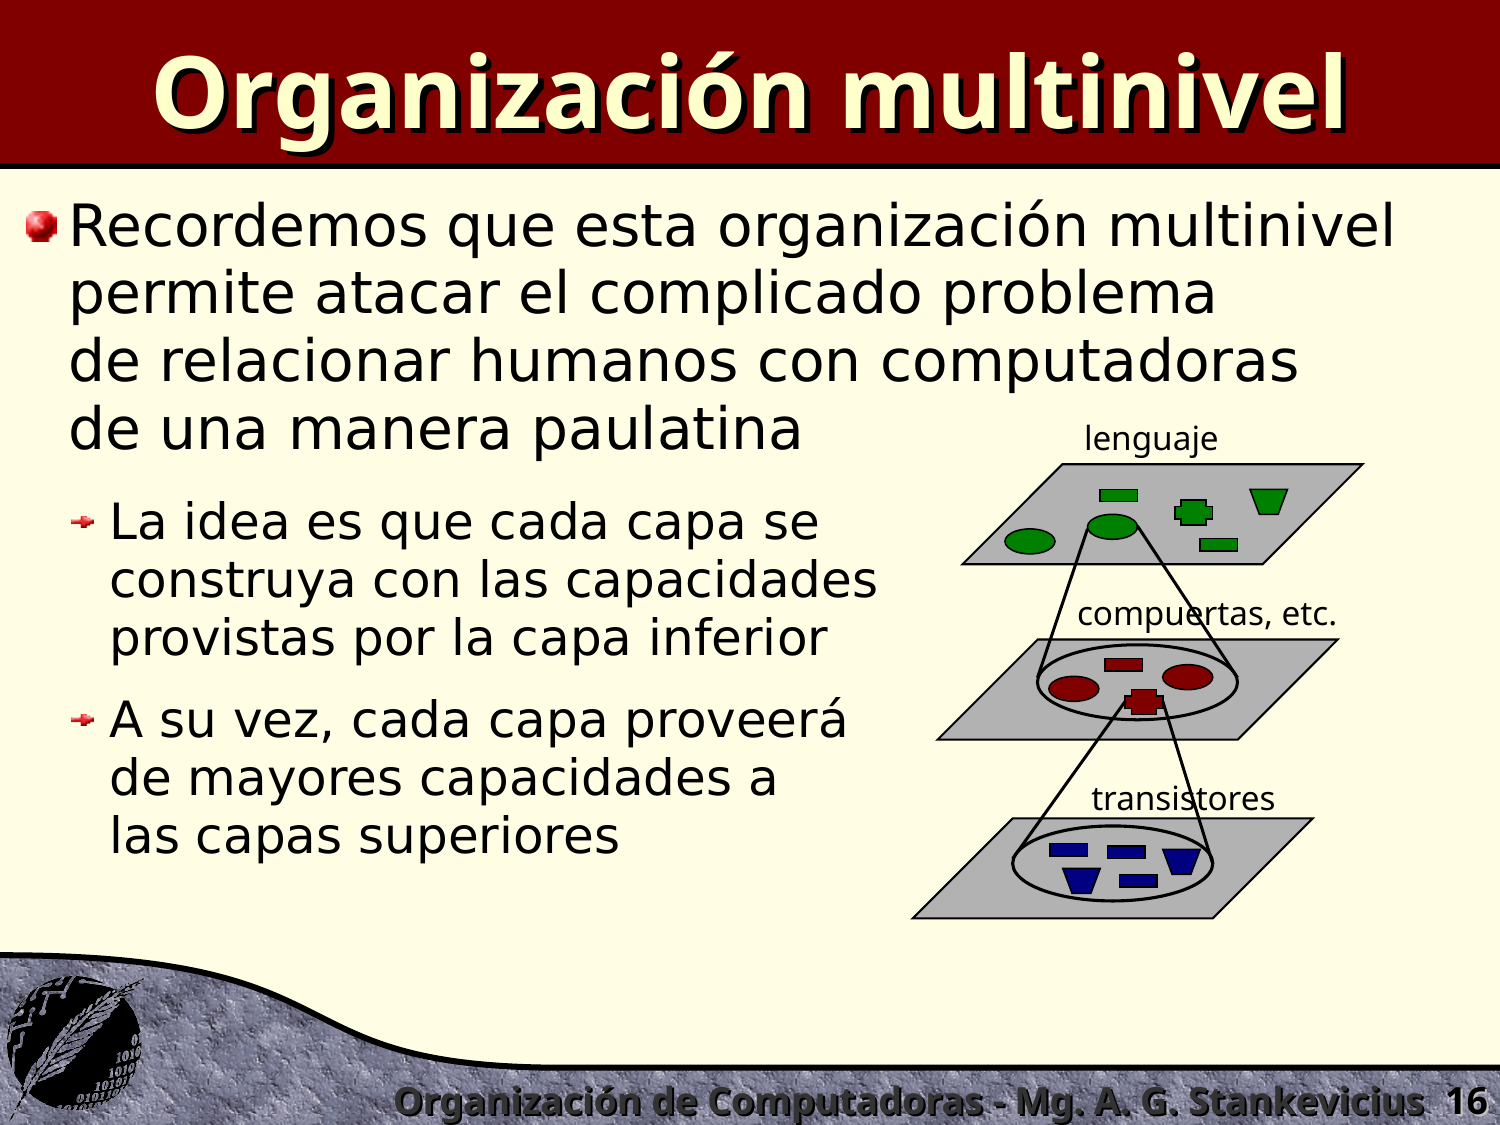

# Organización multinivel
Recordemos que esta organización multinivel permite atacar el complicado problema
de relacionar humanos con computadoras
de una manera paulatina
La idea es que cada capa se
construya con las capacidades
provistas por la capa inferior
A su vez, cada capa proveerá
de mayores capacidades a
las capas superiores
lenguaje máquina
compuertas, etc.
transistores
16